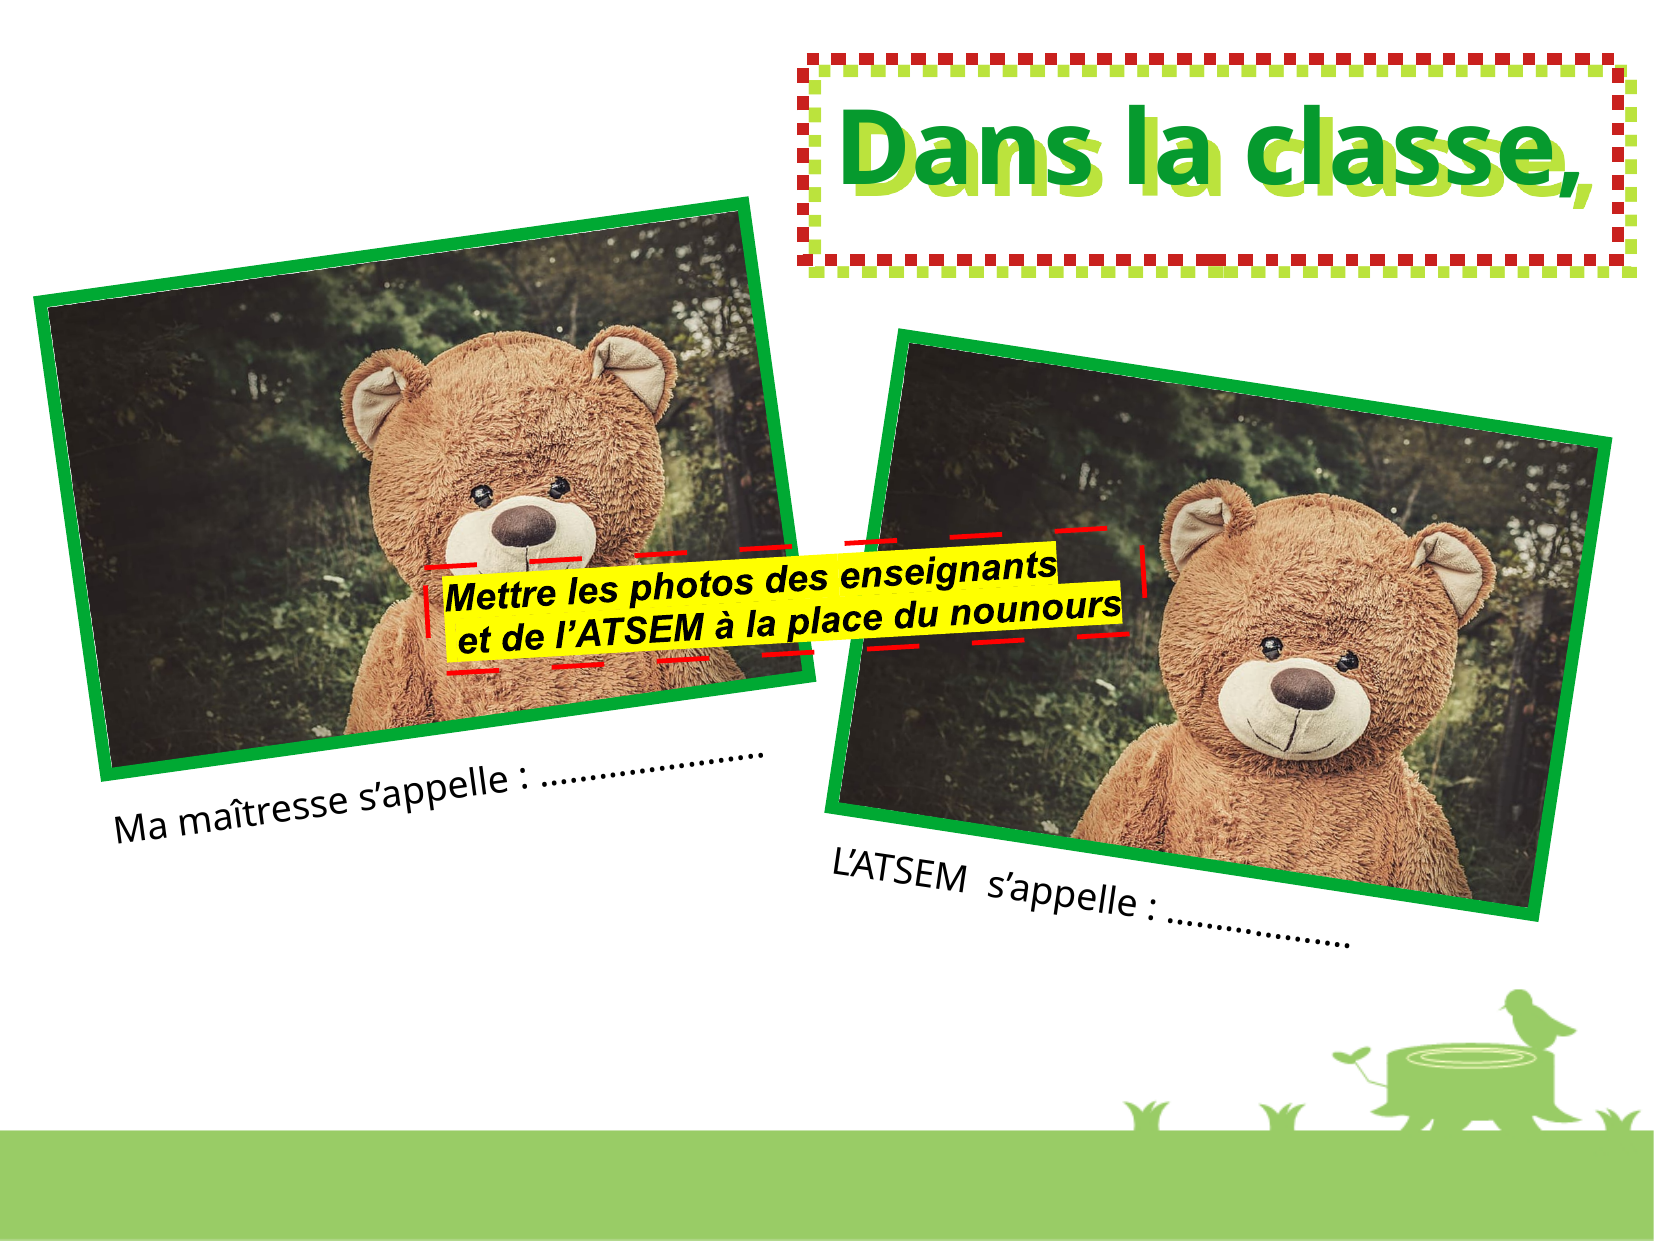

Dans la classe,
Ma maîtresse s’appelle : …………………..
L’ATSEM s’appelle : ……………….